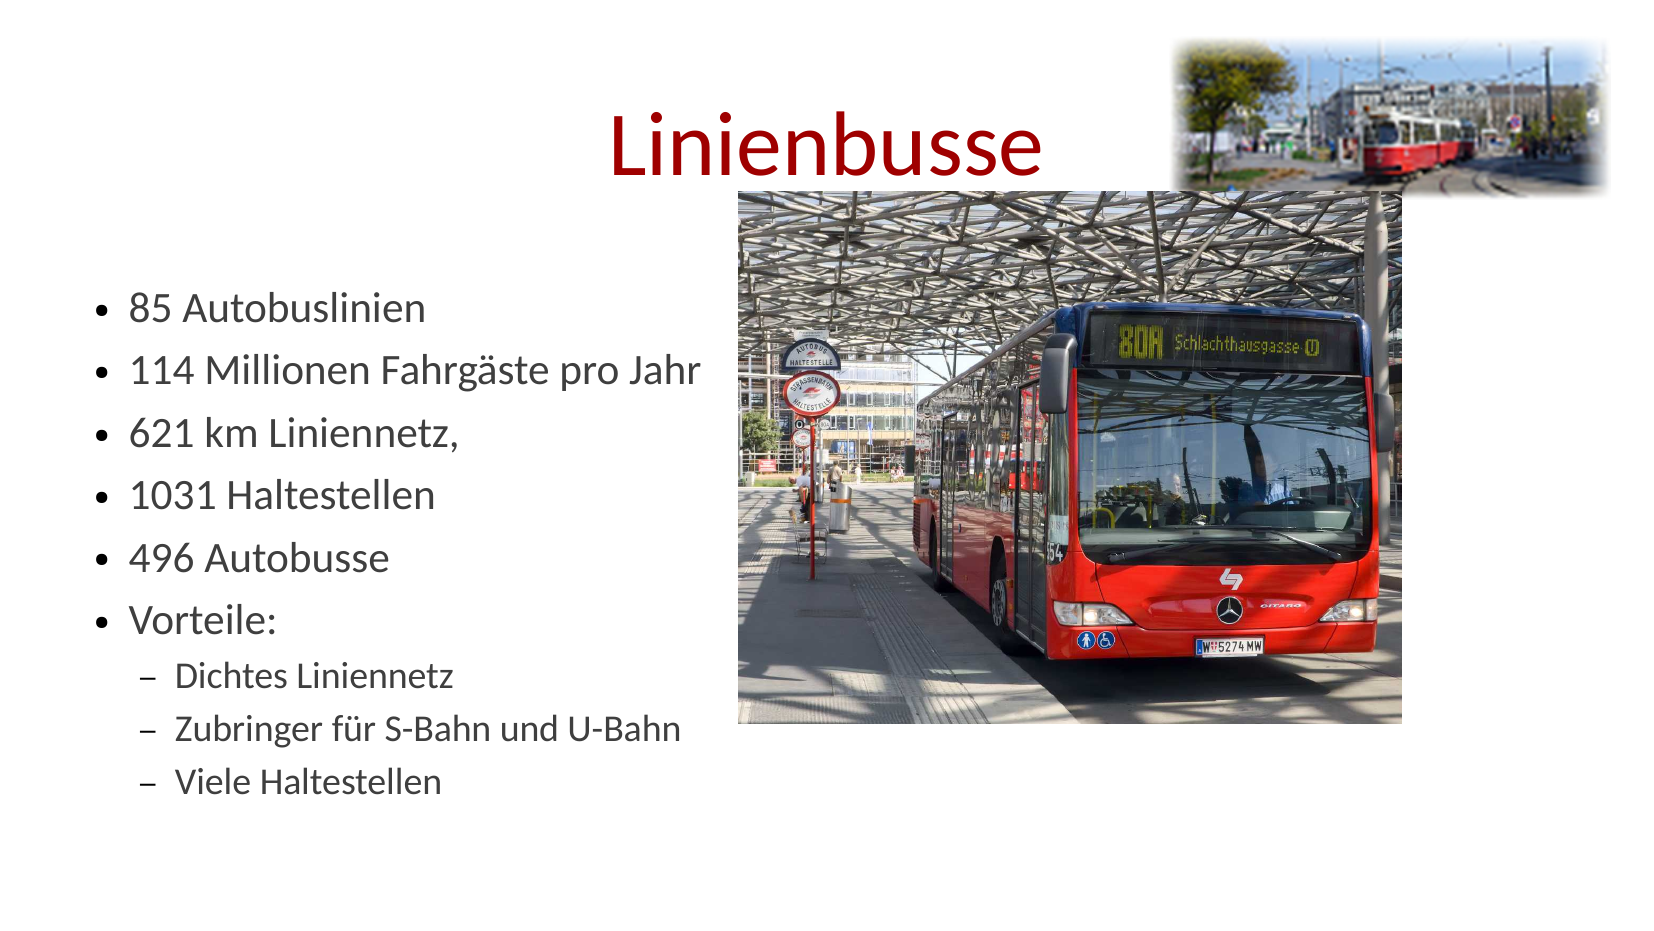

# Linienbusse
85 Autobuslinien
114 Millionen Fahrgäste pro Jahr
621 km Liniennetz,
1031 Haltestellen
496 Autobusse
Vorteile:
Dichtes Liniennetz
Zubringer für S-Bahn und U-Bahn
Viele Haltestellen